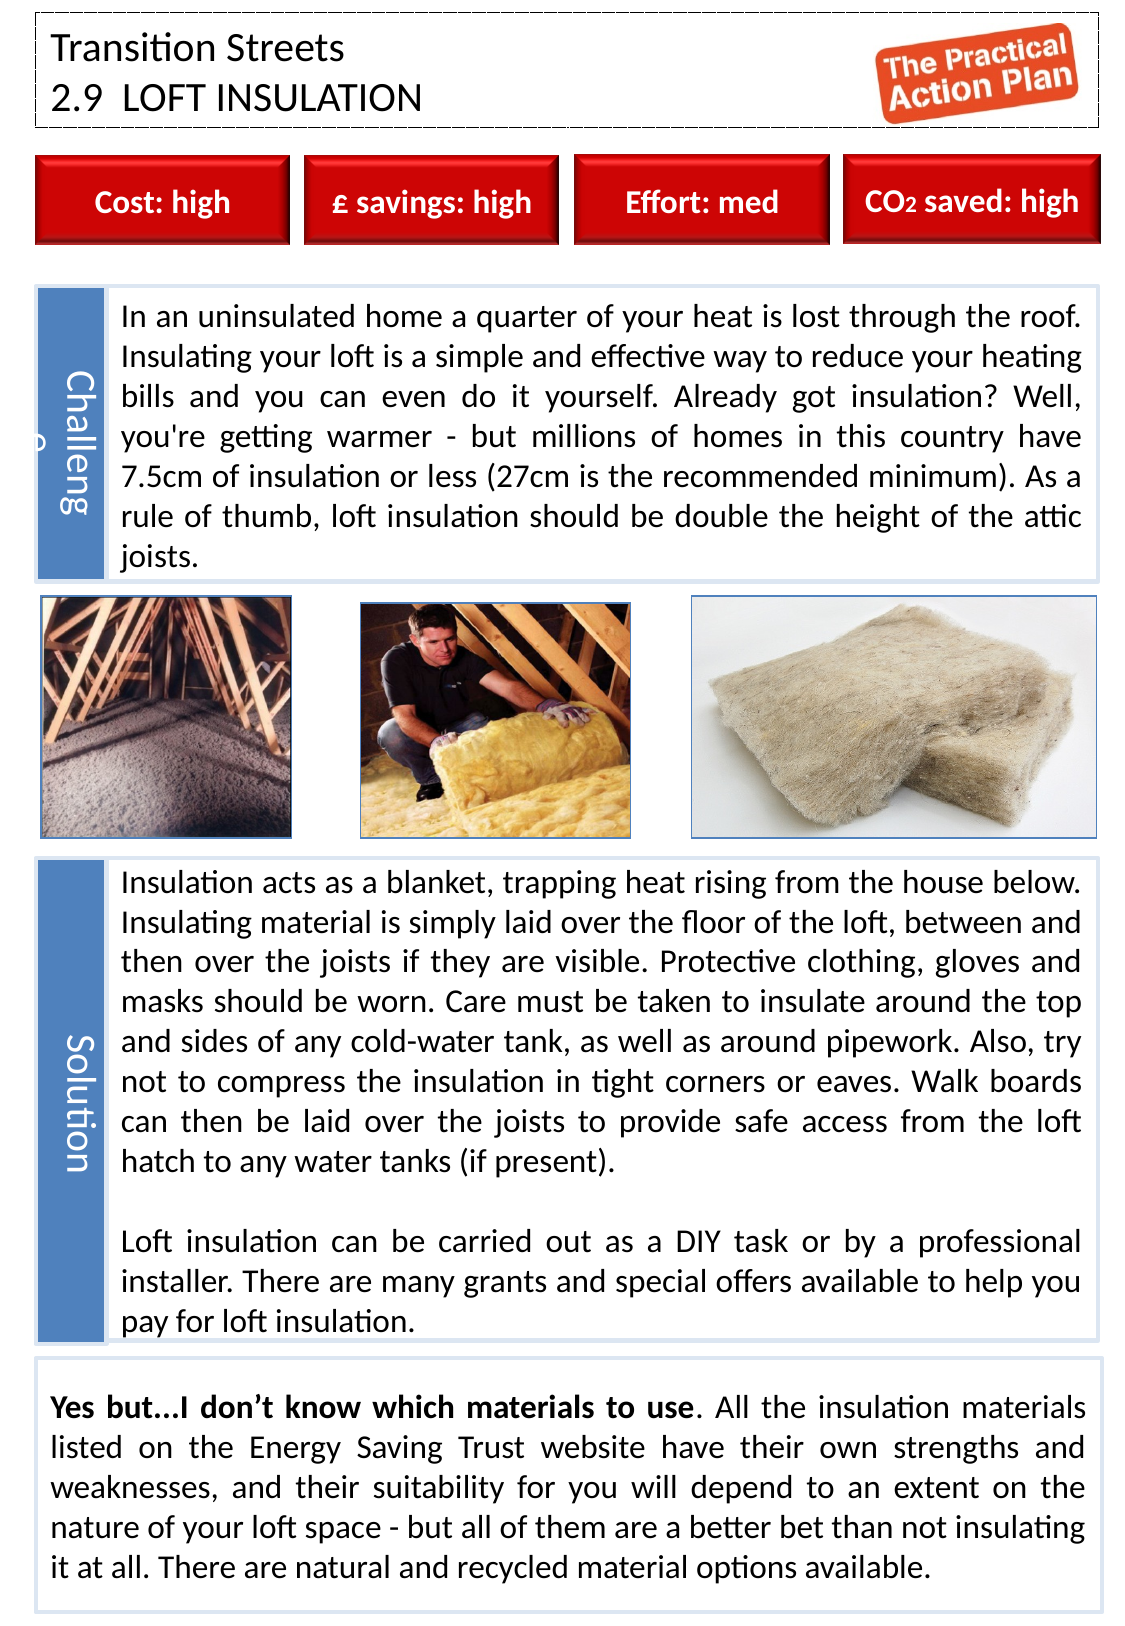

Transition Streets
2.9 LOFT INSULATION
Effort: med
CO2 saved: high
Cost: high
£ savings: high
In an uninsulated home a quarter of your heat is lost through the roof. Insulating your loft is a simple and effective way to reduce your heating bills and you can even do it yourself. Already got insulation? Well, you're getting warmer - but millions of homes in this country have 7.5cm of insulation or less (27cm is the recommended minimum). As a rule of thumb, loft insulation should be double the height of the attic joists.
Challenge
Insulation acts as a blanket, trapping heat rising from the house below. Insulating material is simply laid over the floor of the loft, between and then over the joists if they are visible. Protective clothing, gloves and masks should be worn. Care must be taken to insulate around the top and sides of any cold-water tank, as well as around pipework. Also, try not to compress the insulation in tight corners or eaves. Walk boards can then be laid over the joists to provide safe access from the loft hatch to any water tanks (if present).
Loft insulation can be carried out as a DIY task or by a professional installer. There are many grants and special offers available to help you pay for loft insulation.
Solution
Yes but...I don’t know which materials to use. All the insulation materials listed on the Energy Saving Trust website have their own strengths and weaknesses, and their suitability for you will depend to an extent on the nature of your loft space - but all of them are a better bet than not insulating it at all. There are natural and recycled material options available.